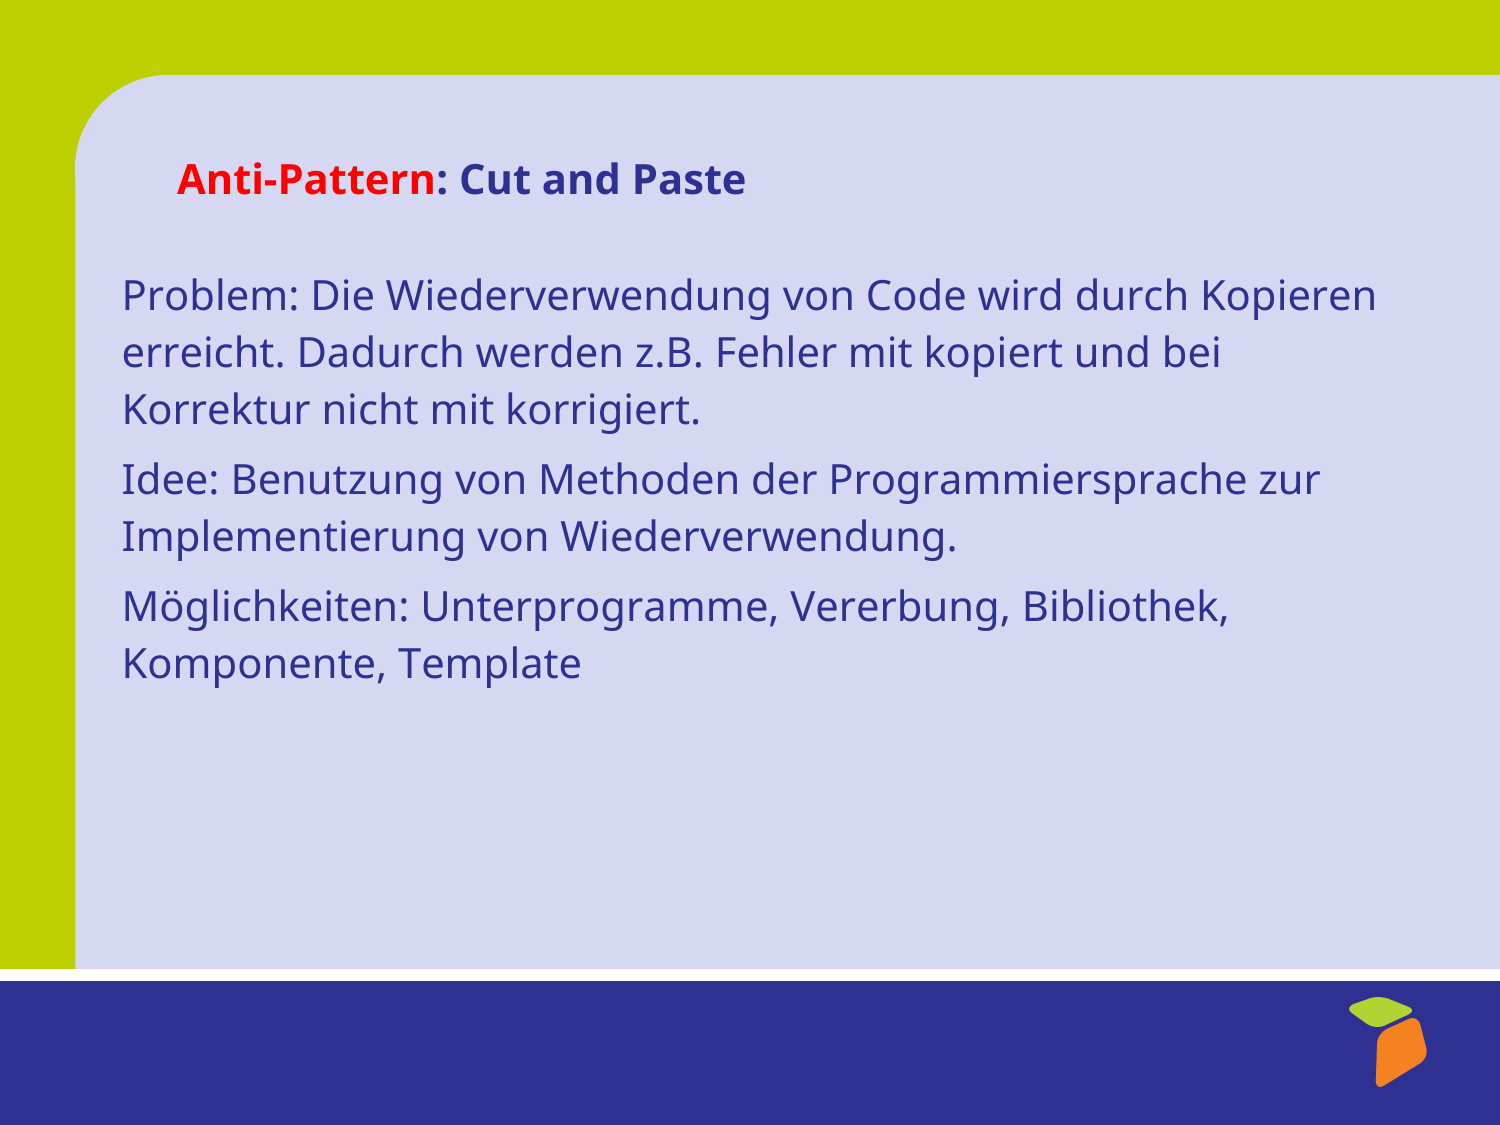

# Anti-Pattern: Cut and Paste
Problem: Die Wiederverwendung von Code wird durch Kopieren erreicht. Dadurch werden z.B. Fehler mit kopiert und bei Korrektur nicht mit korrigiert.
Idee: Benutzung von Methoden der Programmiersprache zur Implementierung von Wiederverwendung.
Möglichkeiten: Unterprogramme, Vererbung, Bibliothek, Komponente, Template